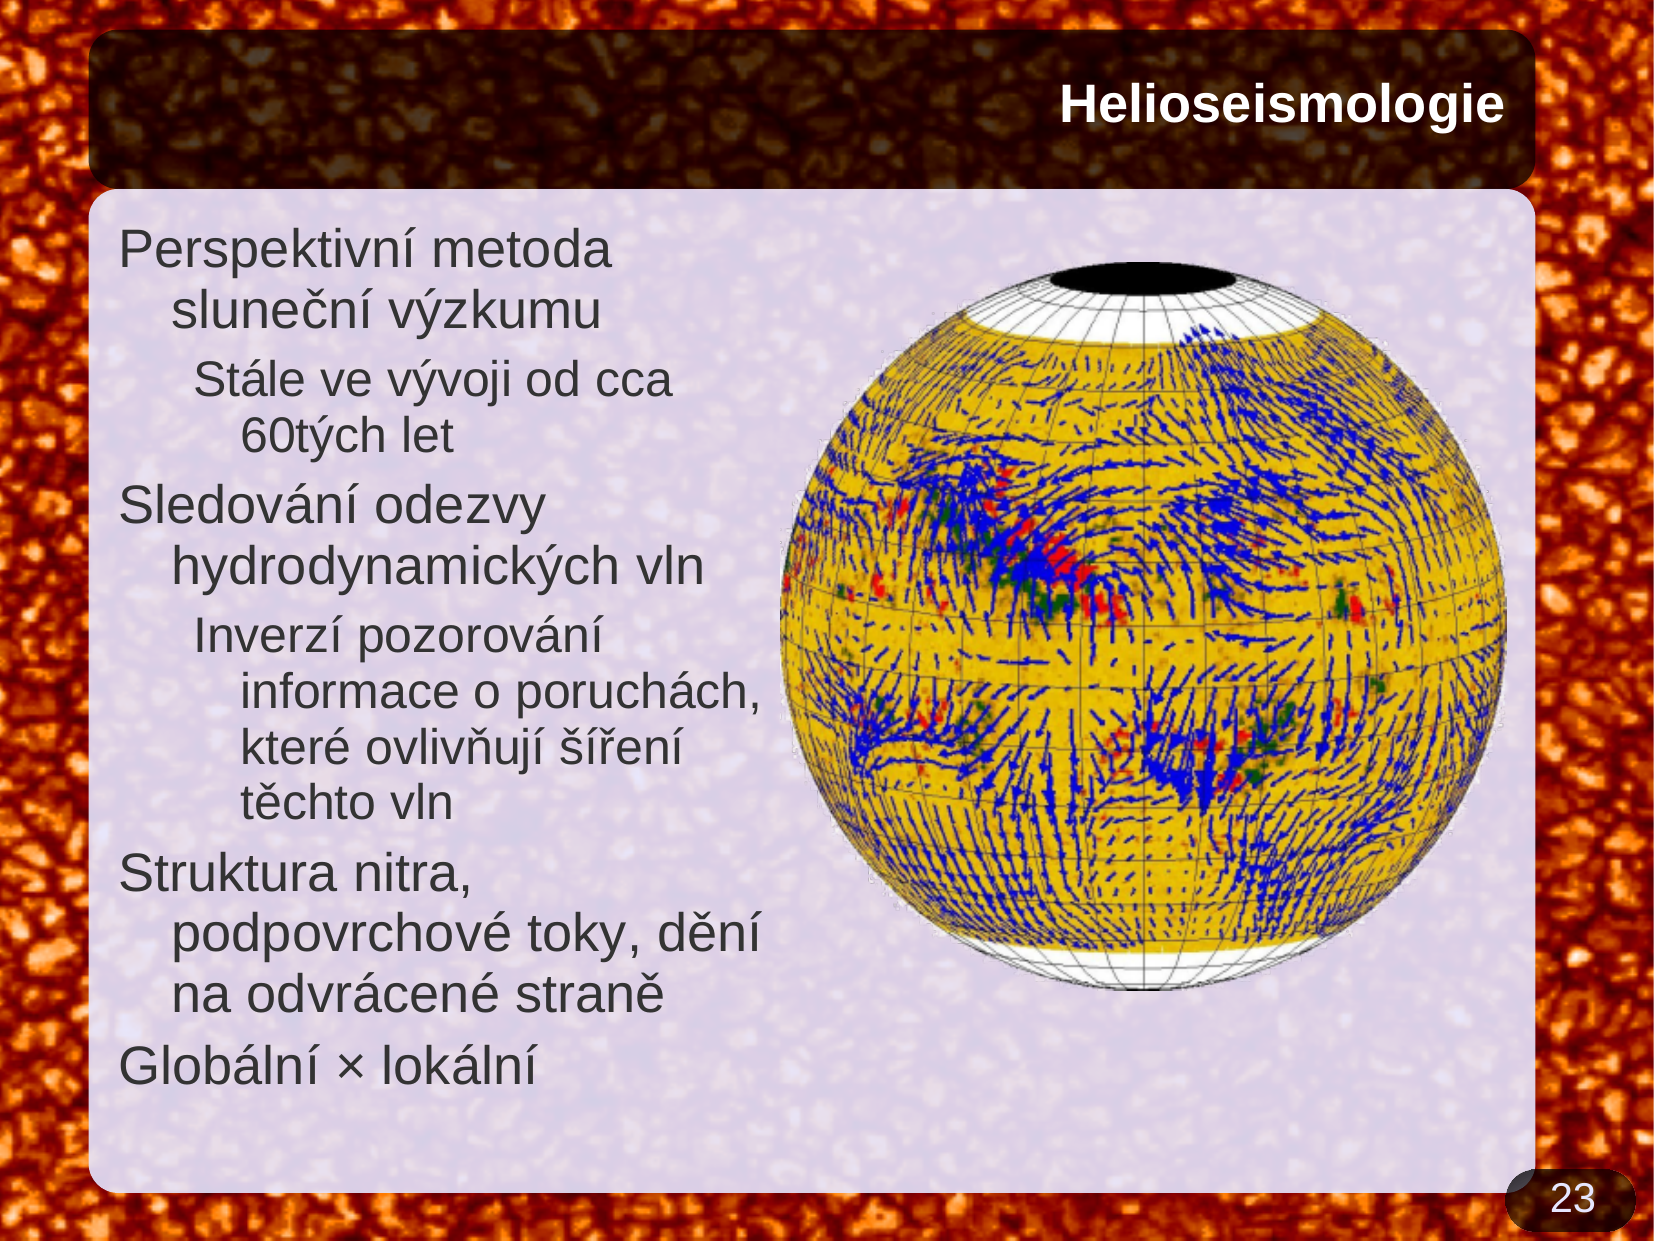

# Helioseismologie
Perspektivní metoda sluneční výzkumu
Stále ve vývoji od cca 60tých let
Sledování odezvy hydrodynamických vln
Inverzí pozorování informace o poruchách, které ovlivňují šíření těchto vln
Struktura nitra, podpovrchové toky, dění na odvrácené straně
Globální × lokální